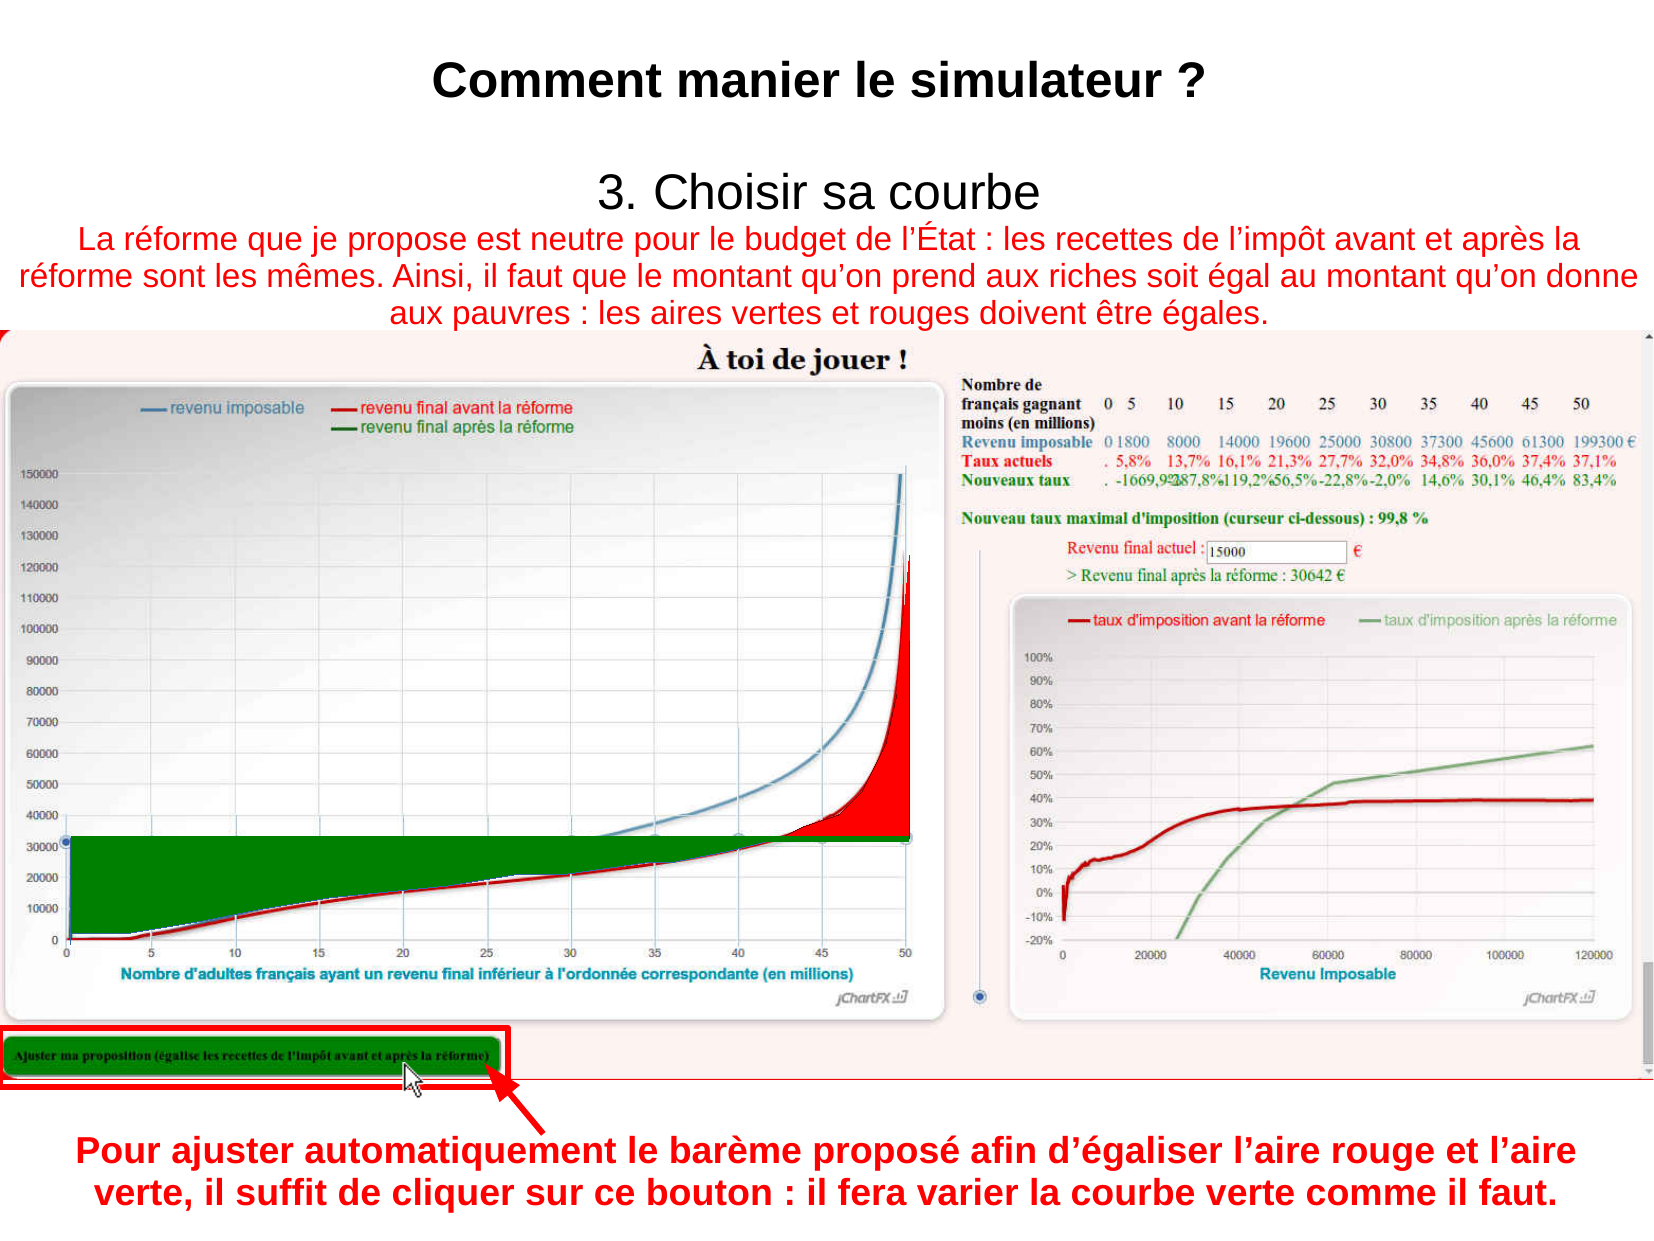

Comment manier le simulateur ?
3. Choisir sa courbe
La réforme que je propose est neutre pour le budget de l’État : les recettes de l’impôt avant et après la réforme sont les mêmes. Ainsi, il faut que le montant qu’on prend aux riches soit égal au montant qu’on donne aux pauvres : les aires vertes et rouges doivent être égales.
Pour ajuster automatiquement le barème proposé afin d’égaliser l’aire rouge et l’aire verte, il suffit de cliquer sur ce bouton : il fera varier la courbe verte comme il faut.